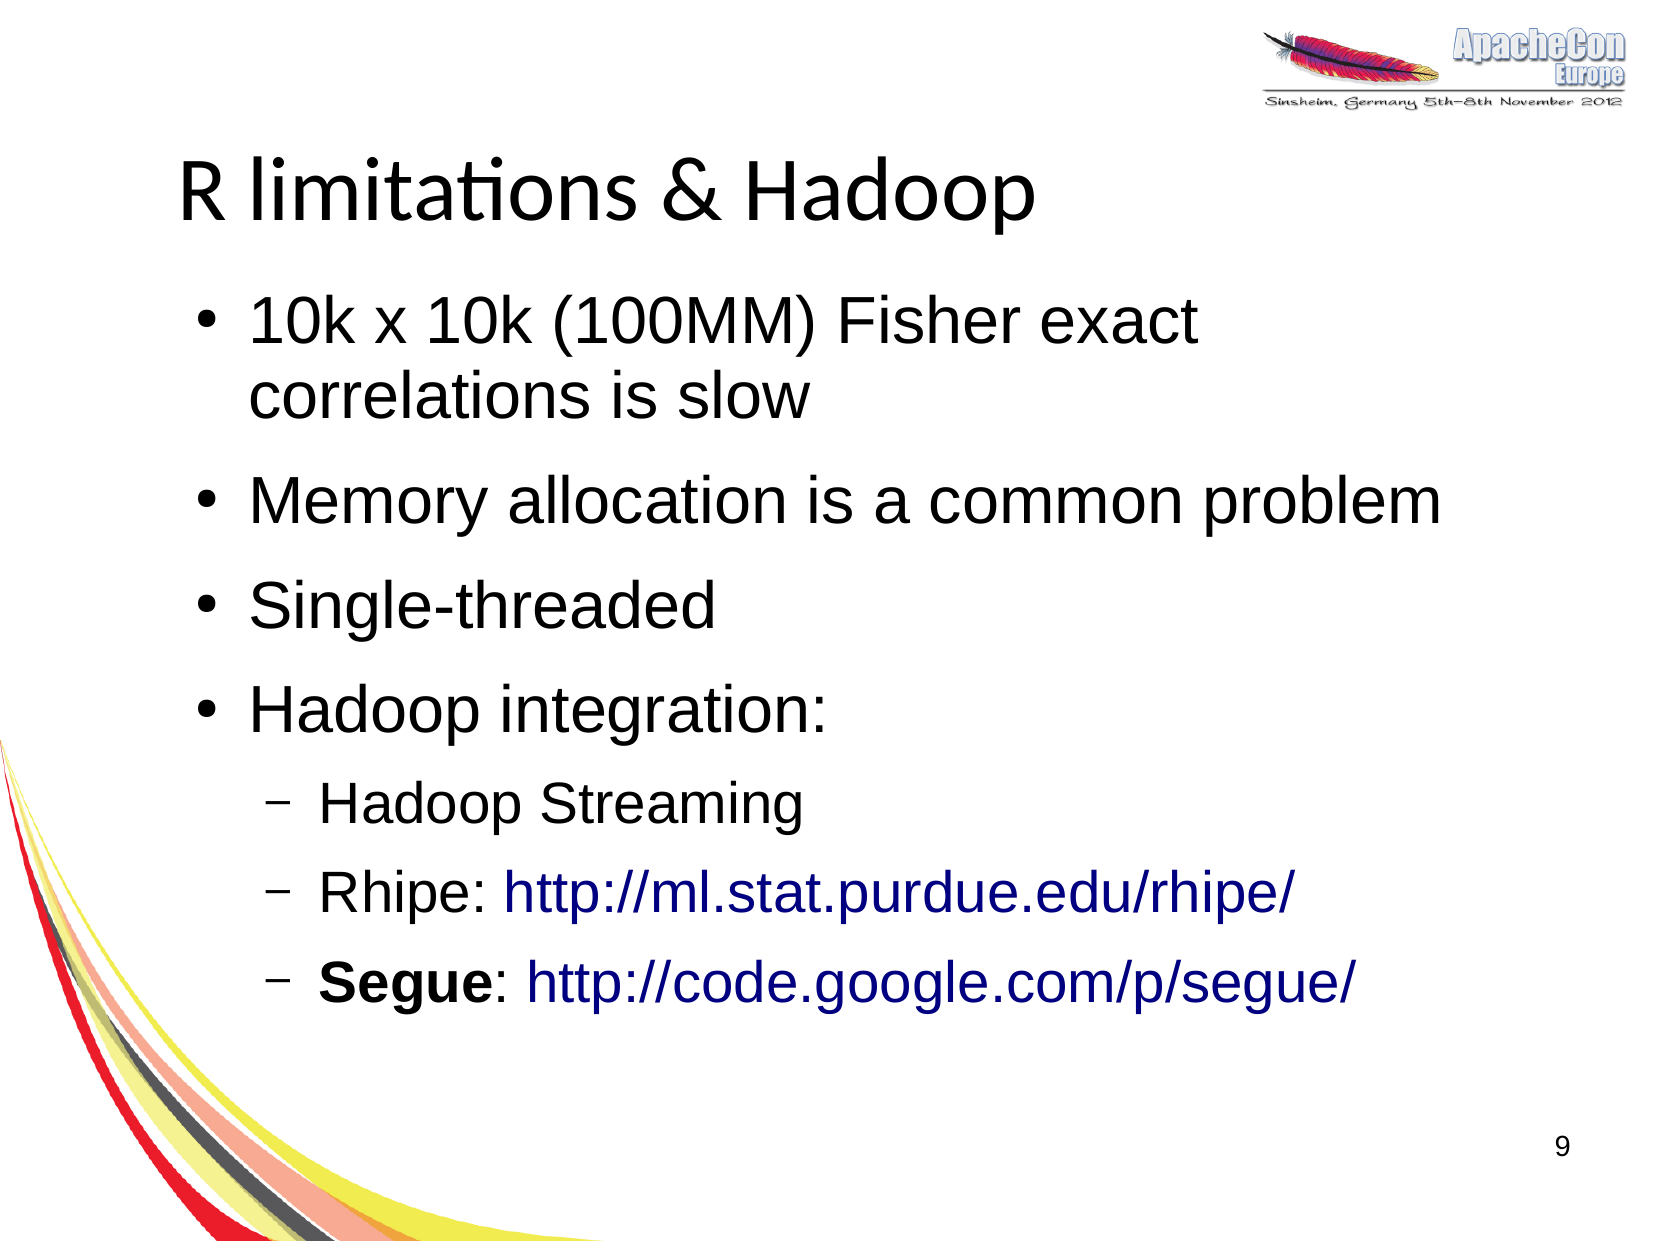

# R limitations & Hadoop
10k x 10k (100MM) Fisher exact correlations is slow
Memory allocation is a common problem
Single-threaded
Hadoop integration:
Hadoop Streaming
Rhipe: http://ml.stat.purdue.edu/rhipe/
Segue: http://code.google.com/p/segue/
9